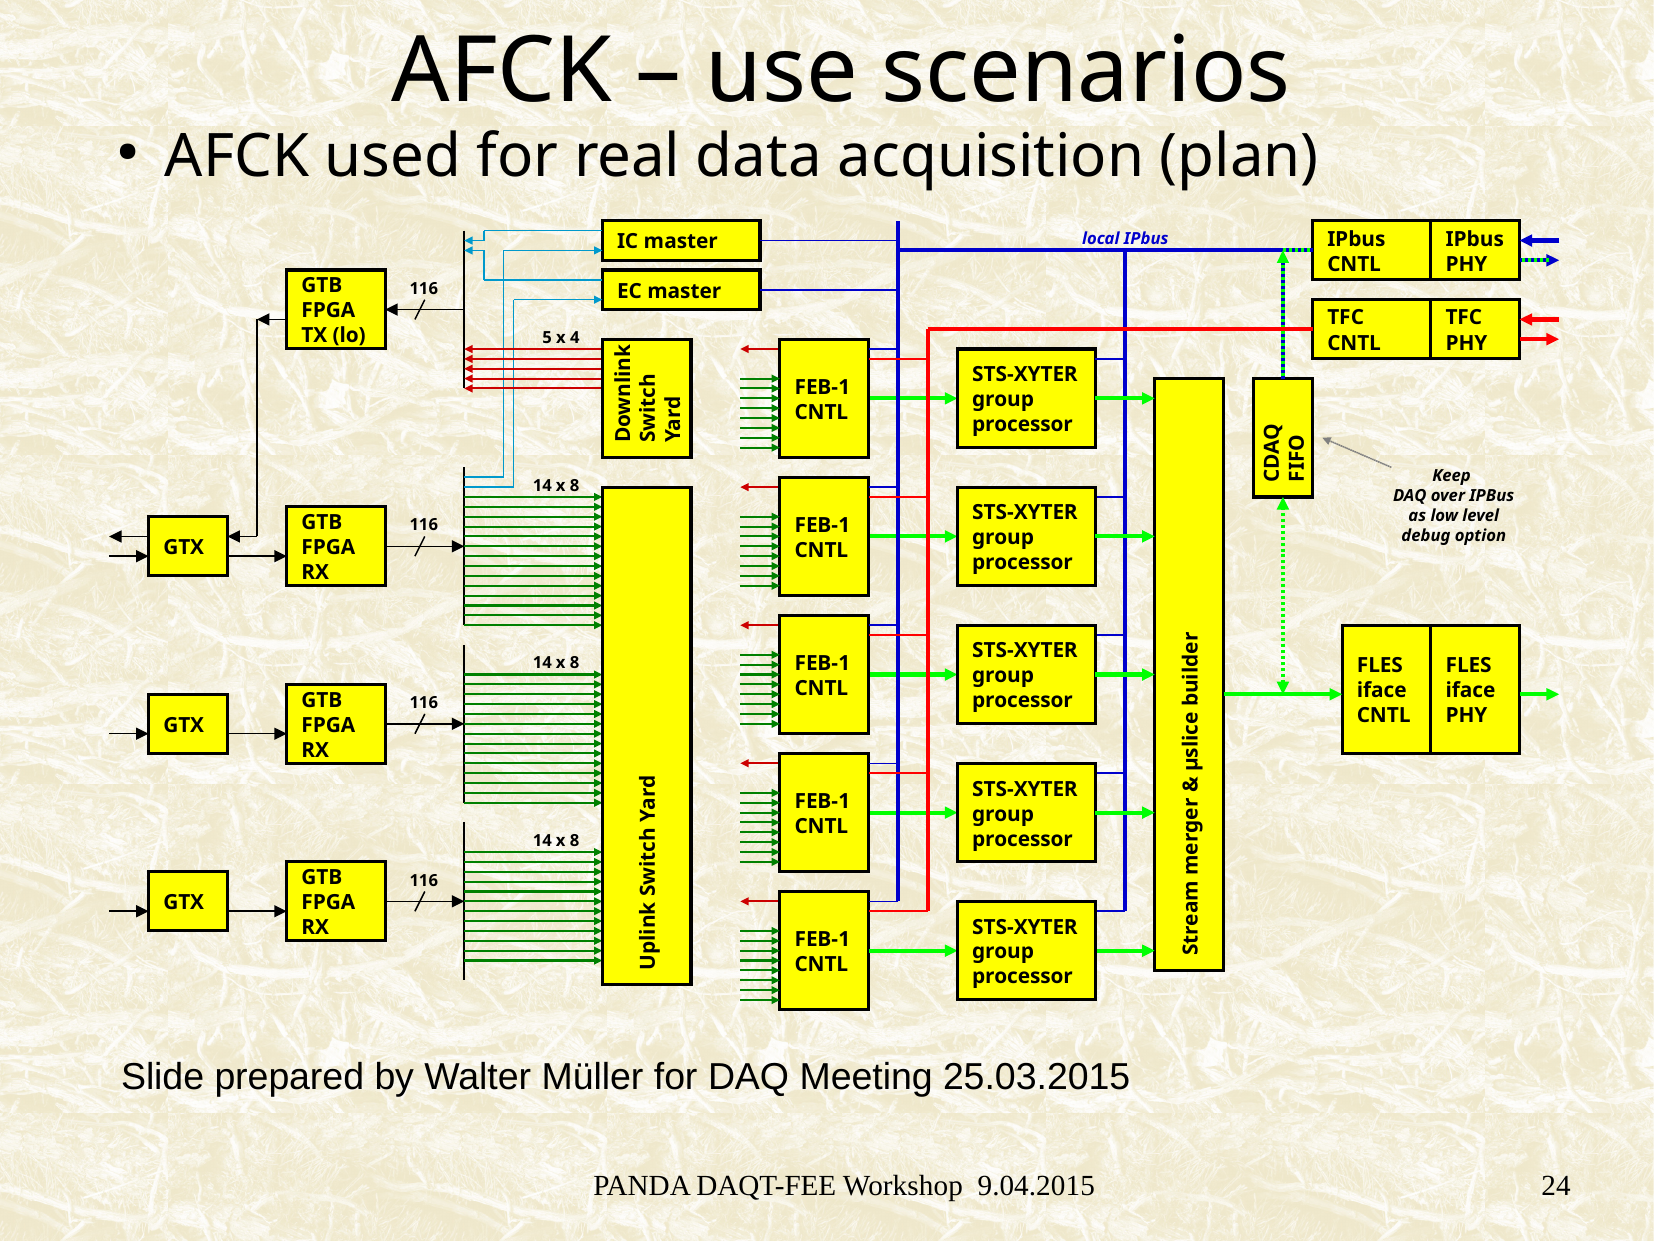

# AFCK – use scenarios
AFCK used for real data acquisition (plan)
IC master
local IPbus
IPbus
CNTL
IPbus
PHY
116
GTB
FPGA
TX (lo)
EC master
TFC
CNTL
TFC
PHY
5 x 4
FEB-1
CNTL
STS-XYTER
group
processor
Downlink
Switch
Yard
CDAQ
FIFO
Keep
DAQ over IPBus
as low level
debug option
116
14 x 8
FEB-1
CNTL
STS-XYTER
group
processor
GTB
FPGA
RX
GTX
FEB-1
CNTL
STS-XYTER
group
processor
FLES
iface
CNTL
FLES
iface
PHY
Stream merger & µslice builder
116
14 x 8
GTB
FPGA
RX
Uplink Switch Yard
GTX
FEB-1
CNTL
STS-XYTER
group
processor
116
14 x 8
GTB
FPGA
RX
GTX
FEB-1
CNTL
STS-XYTER
group
processor
Slide prepared by Walter Müller for DAQ Meeting 25.03.2015
PANDA DAQT-FEE Workshop 9.04.2015
24